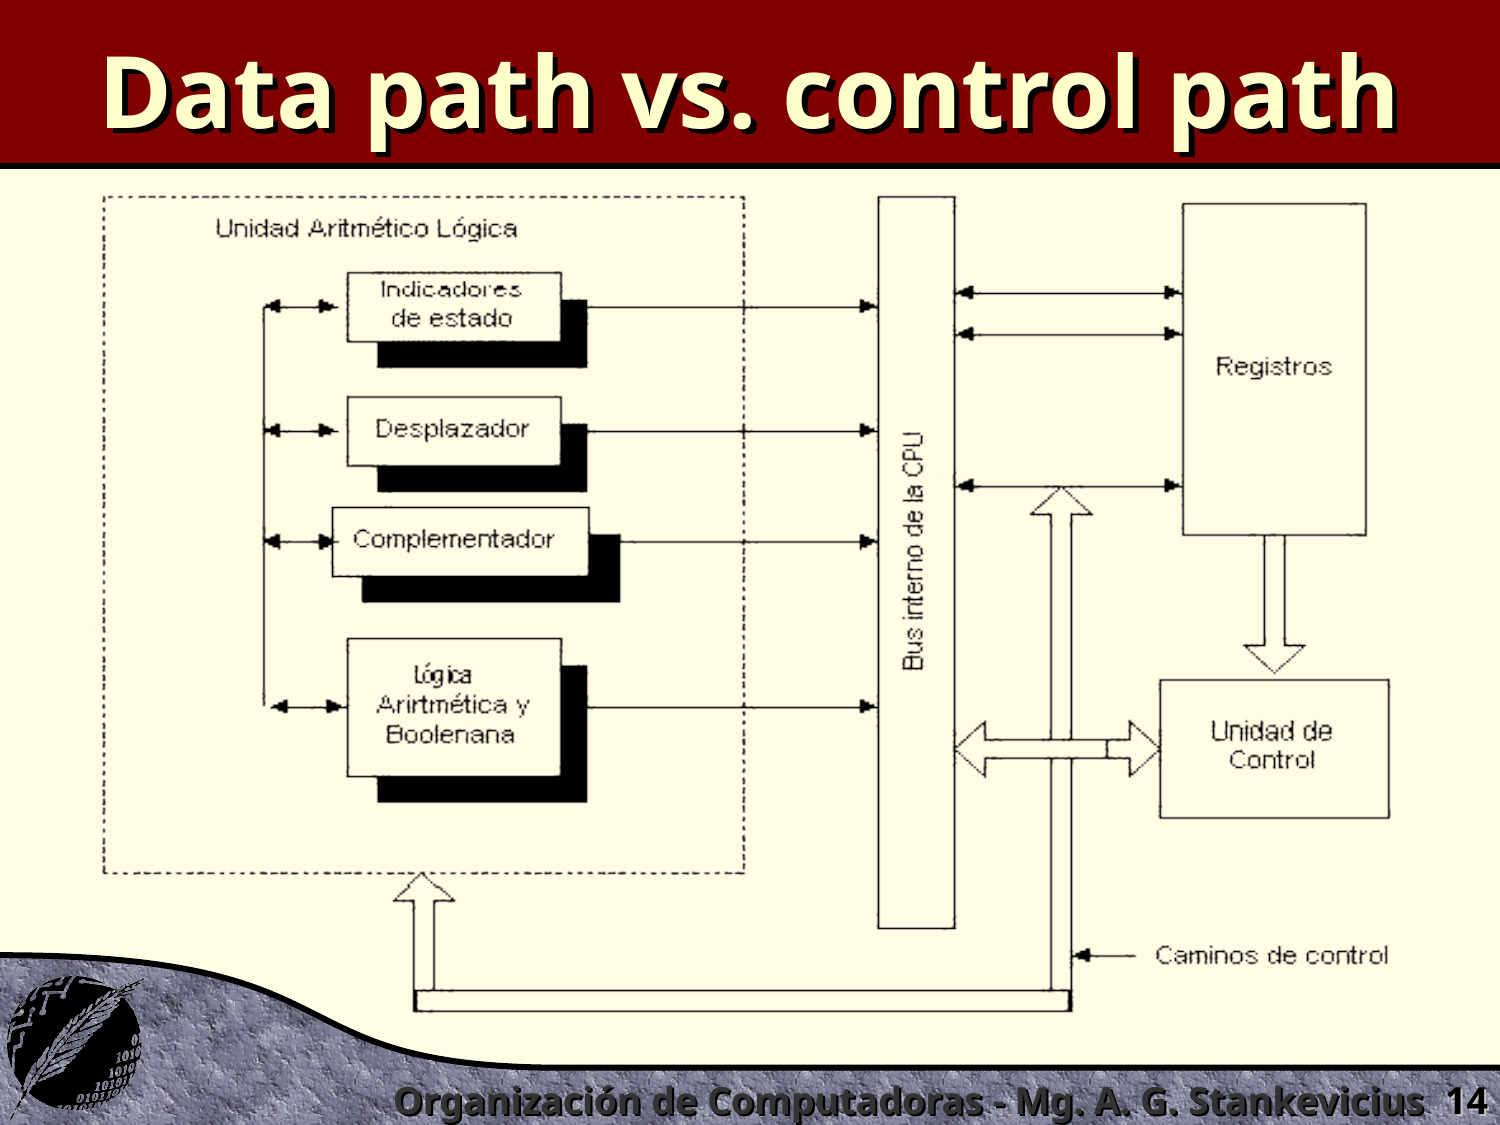

# Data path vs. control path
14